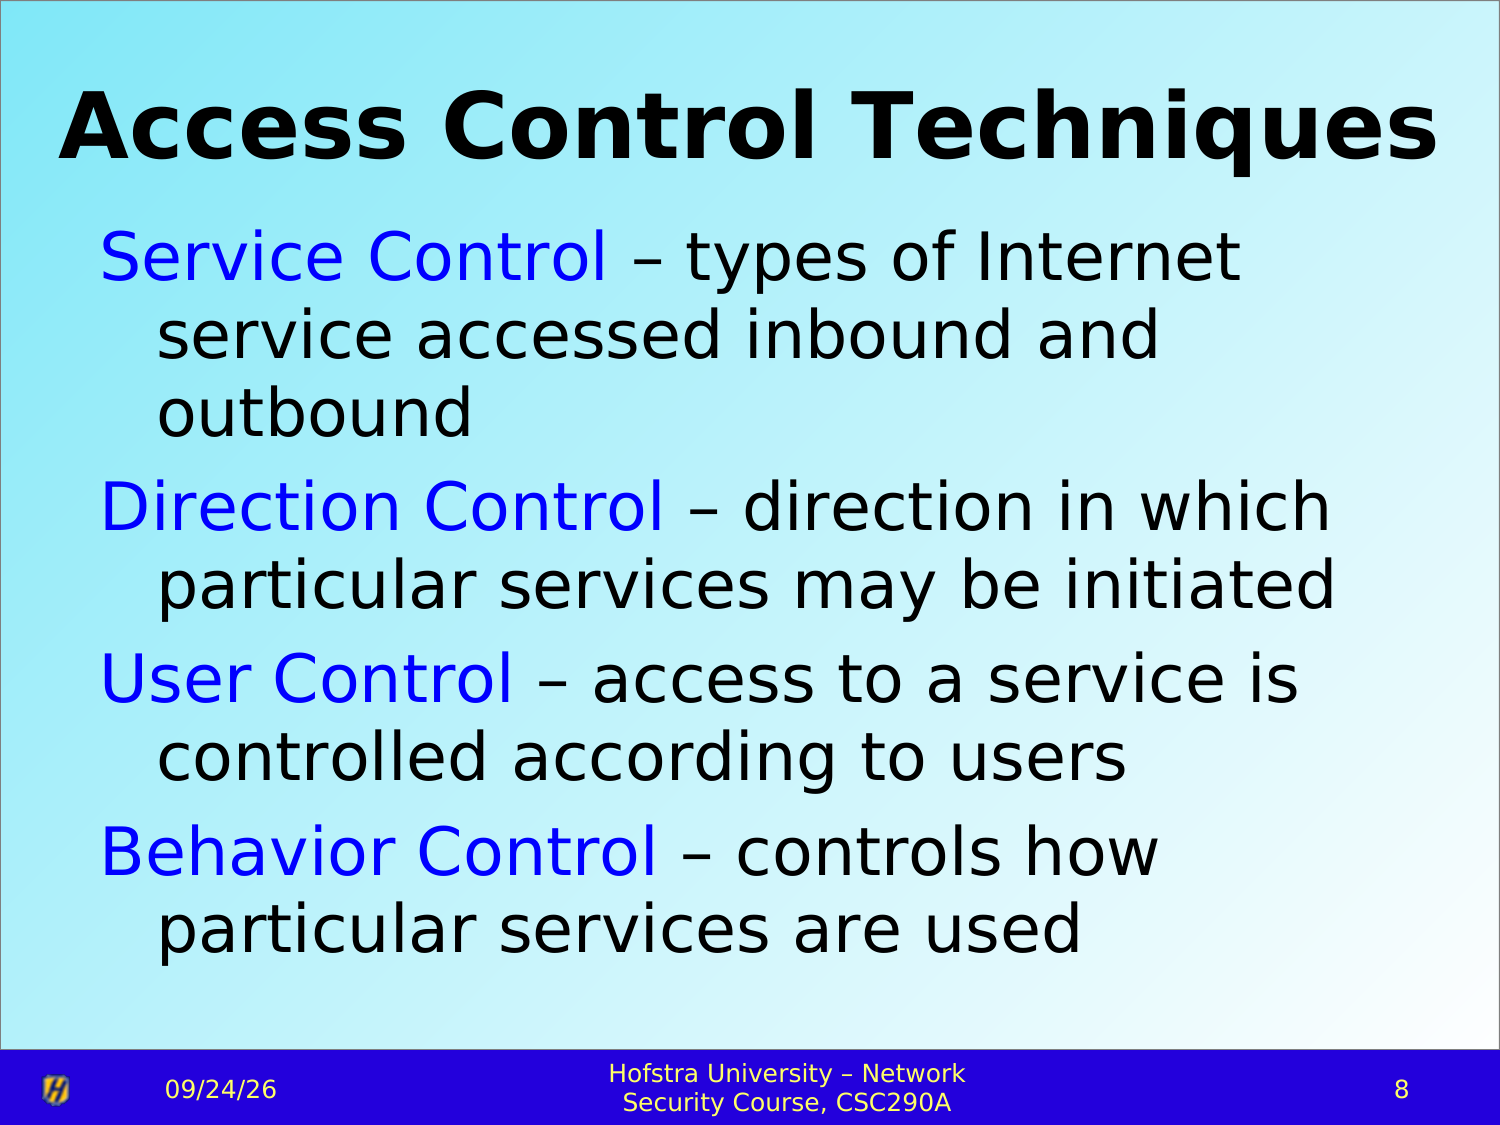

# Access Control Techniques
Service Control – types of Internet service accessed inbound and outbound
Direction Control – direction in which particular services may be initiated
User Control – access to a service is controlled according to users
Behavior Control – controls how particular services are used
8